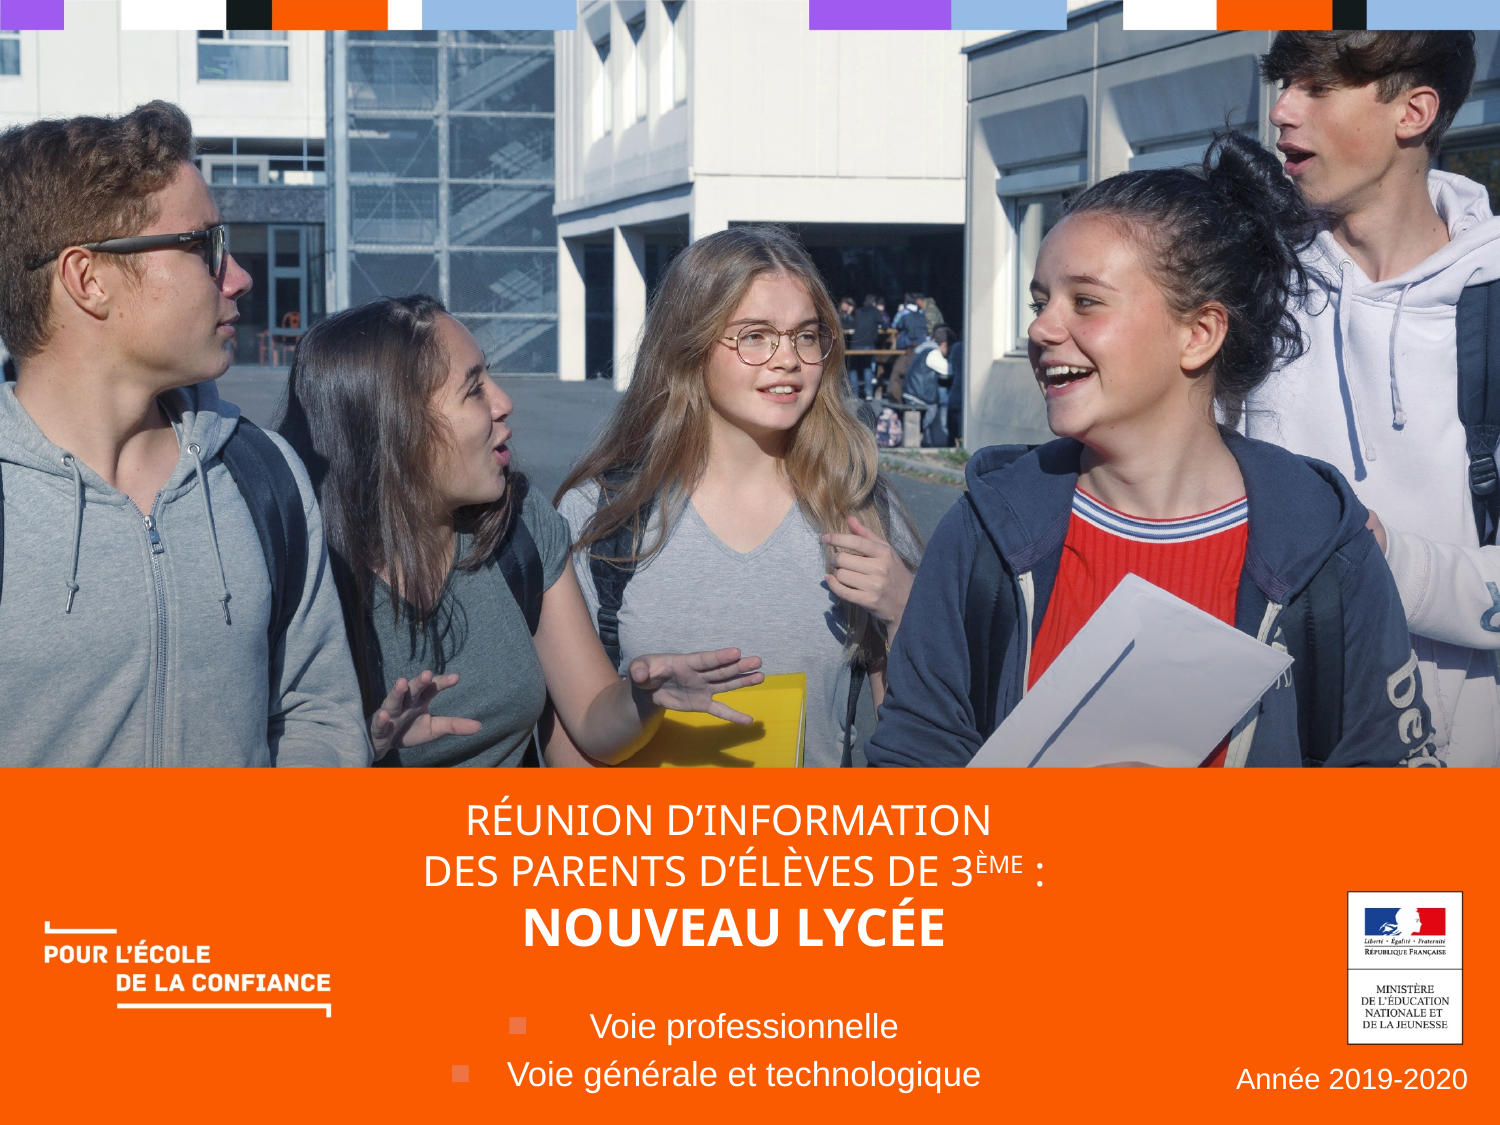

# Réunion d’information des parents d’élèves de 3ème : nouveau lycée
Voie professionnelle
Voie générale et technologique
Année 2019-2020